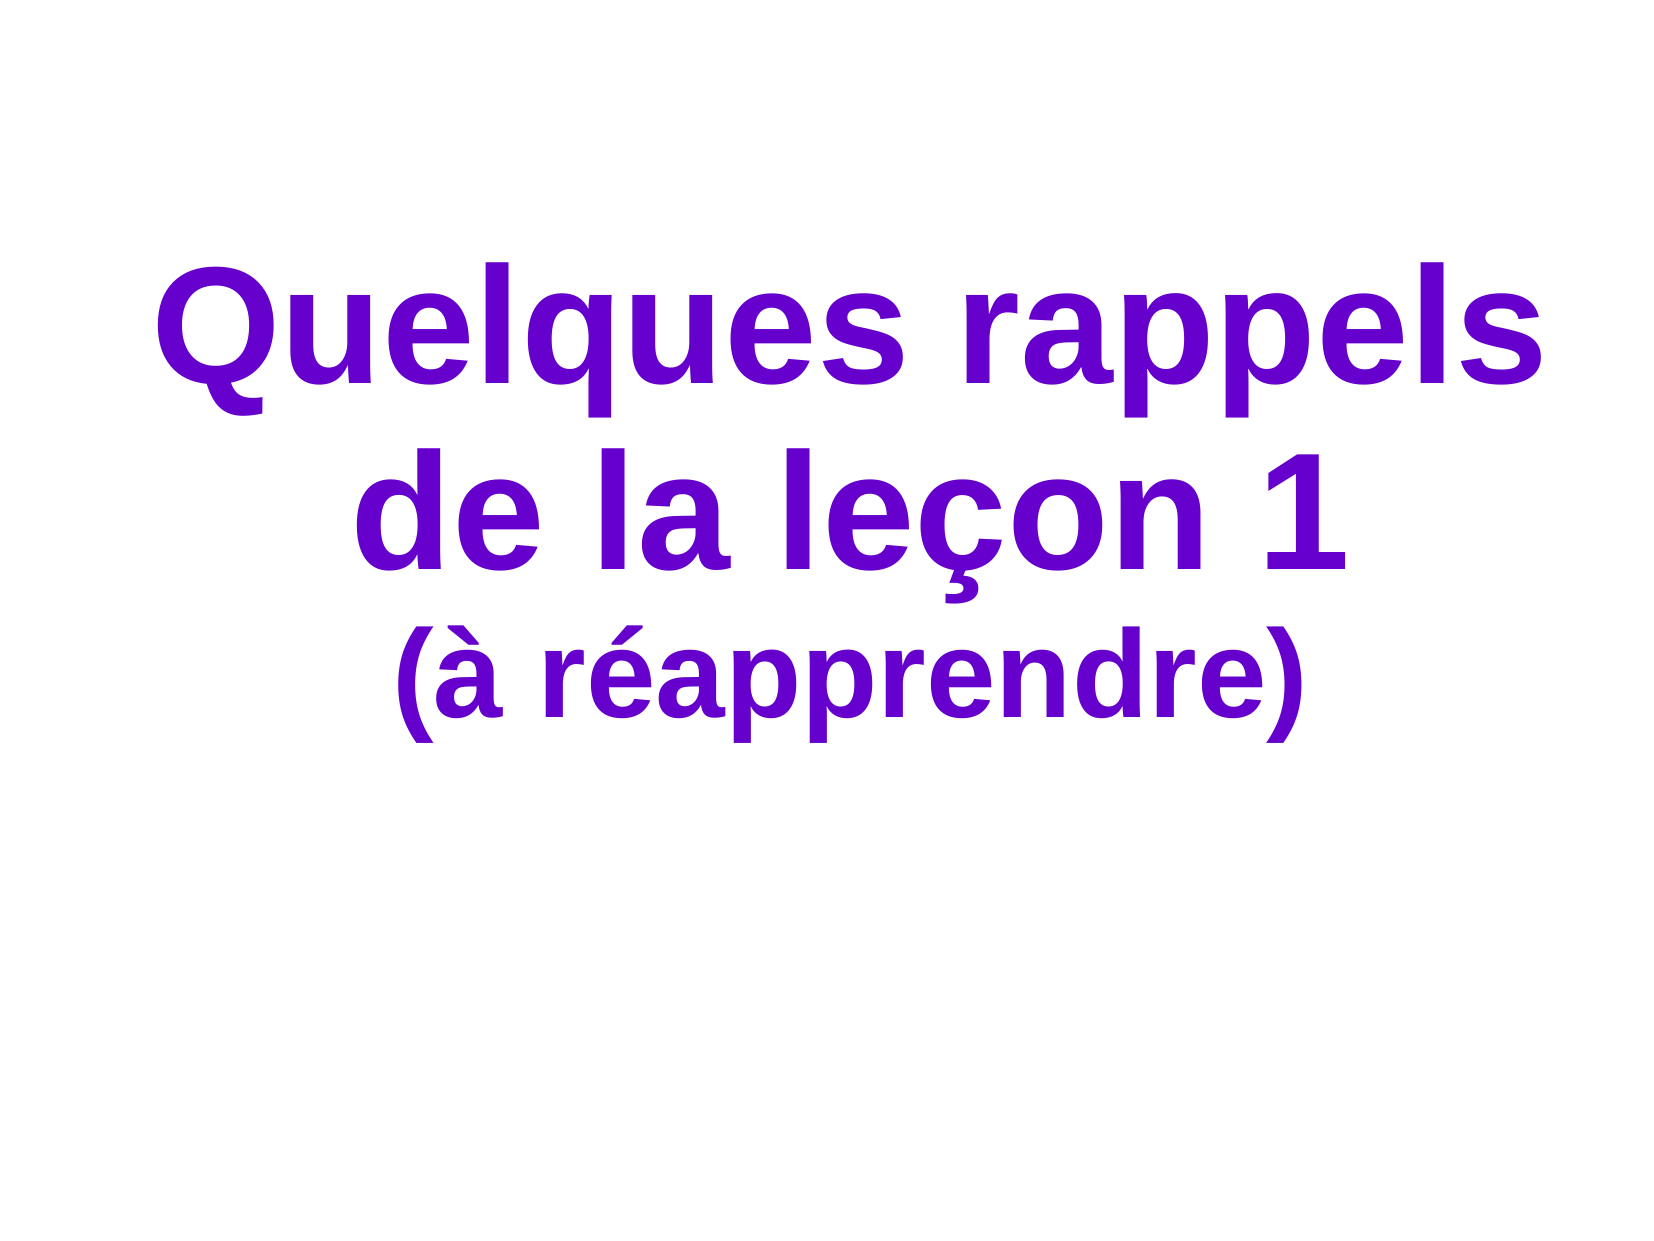

# Quelques rappels de la leçon 1 (à réapprendre)